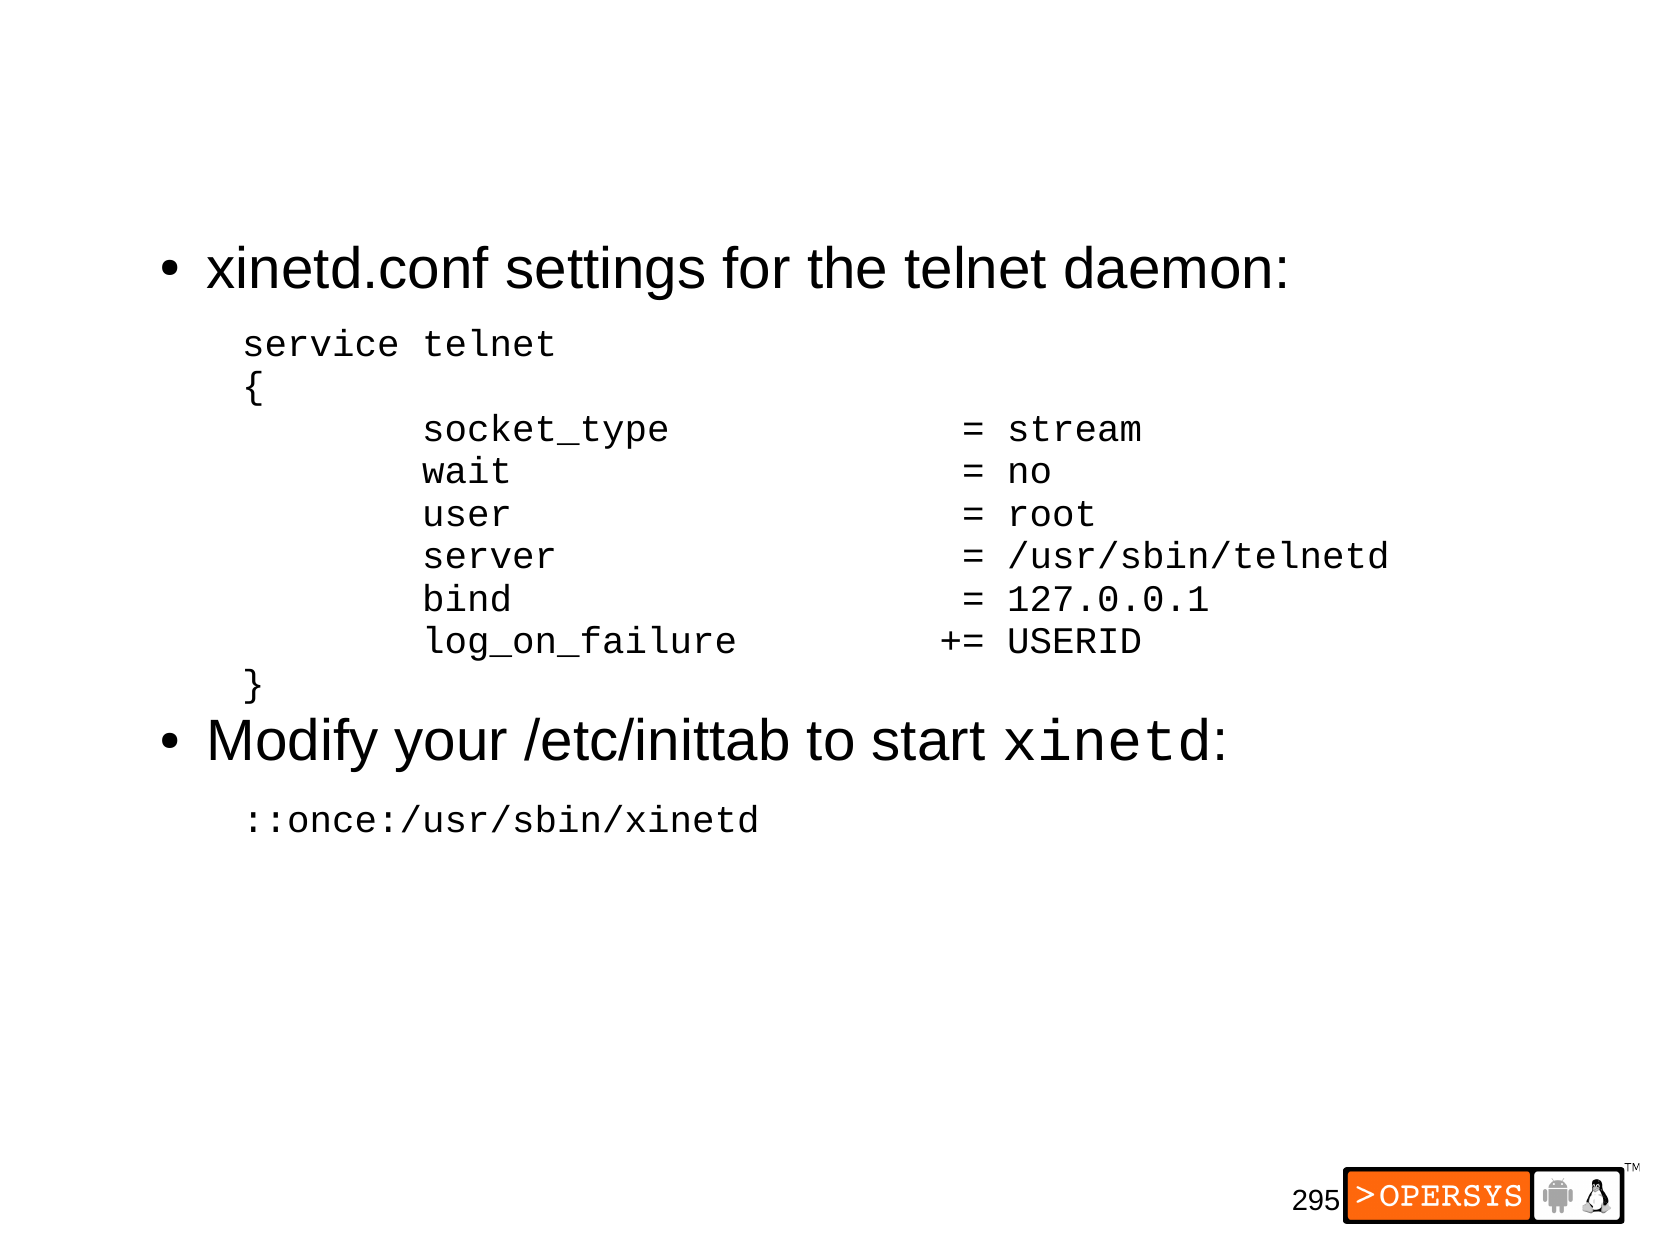

# xinetd.conf settings for the telnet daemon:
service telnet
{
 socket_type = stream
 wait = no
 user = root
 server = /usr/sbin/telnetd
 bind = 127.0.0.1
 log_on_failure += USERID
}
Modify your /etc/inittab to start xinetd:
::once:/usr/sbin/xinetd